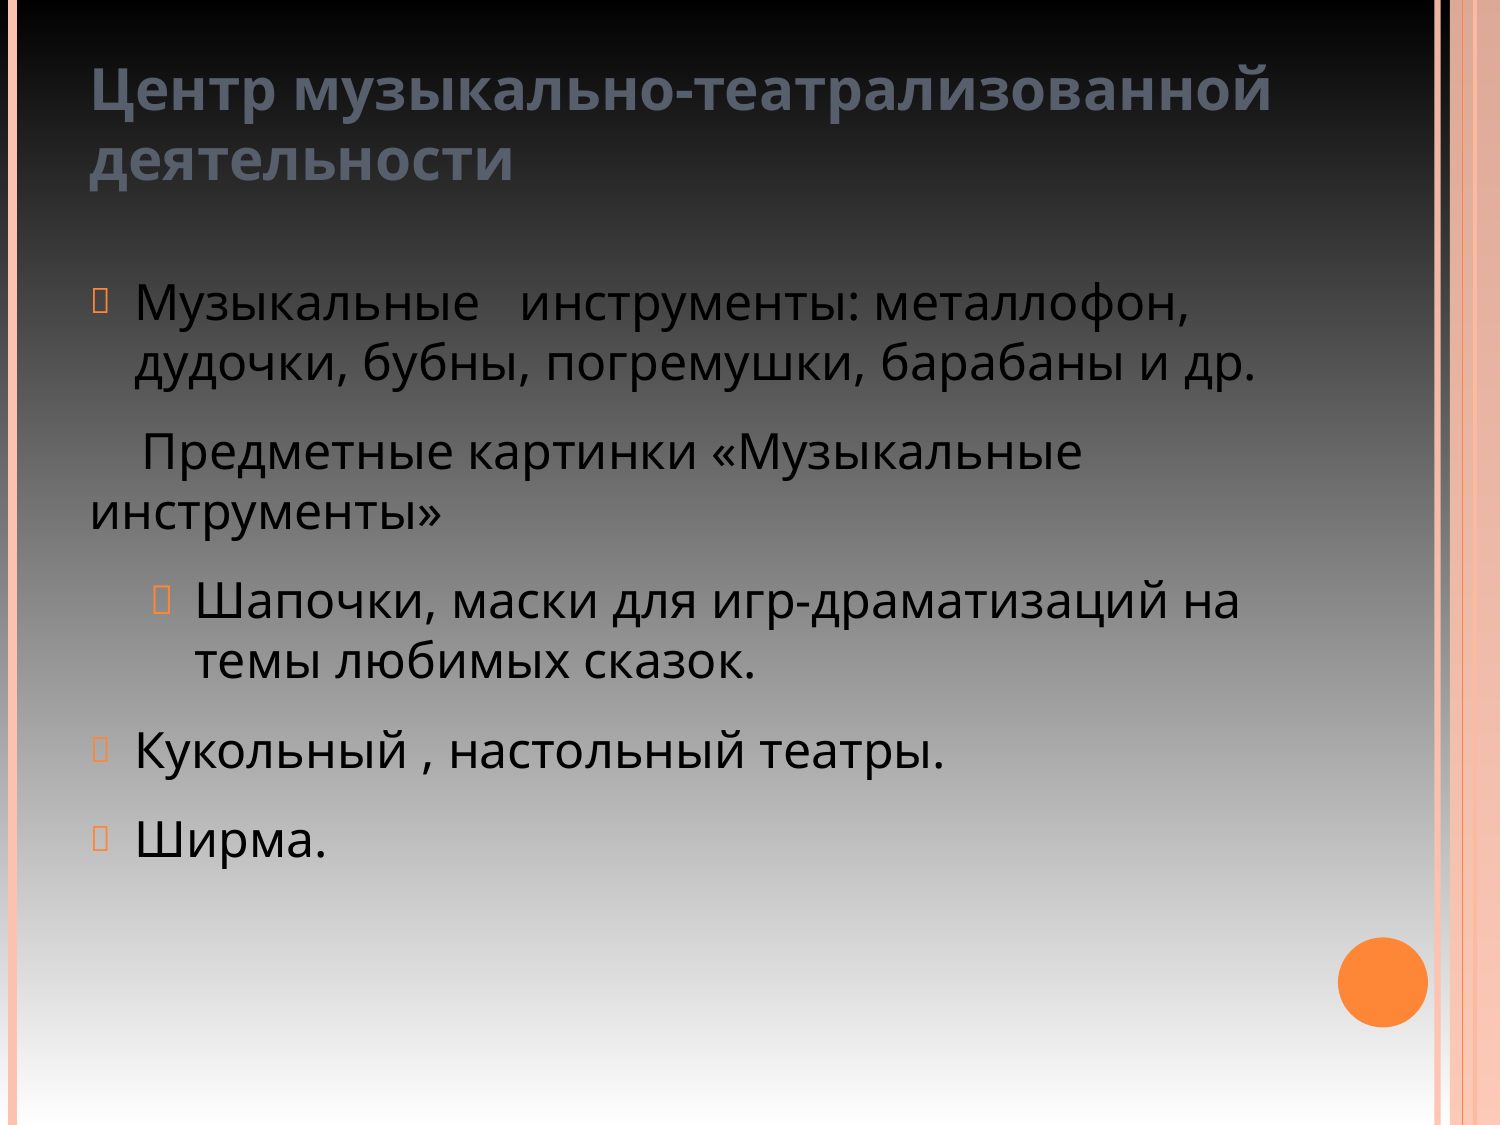

# Центр музыкально-театрализованной деятельности
Музыкальные инструменты: металлофон, дудочки, бубны, погремушки, барабаны и др.
 Предметные картинки «Музыкальные инструменты»
Шапочки, маски для игр-драматизаций на темы любимых сказок.
Кукольный , настольный театры.
Ширма.